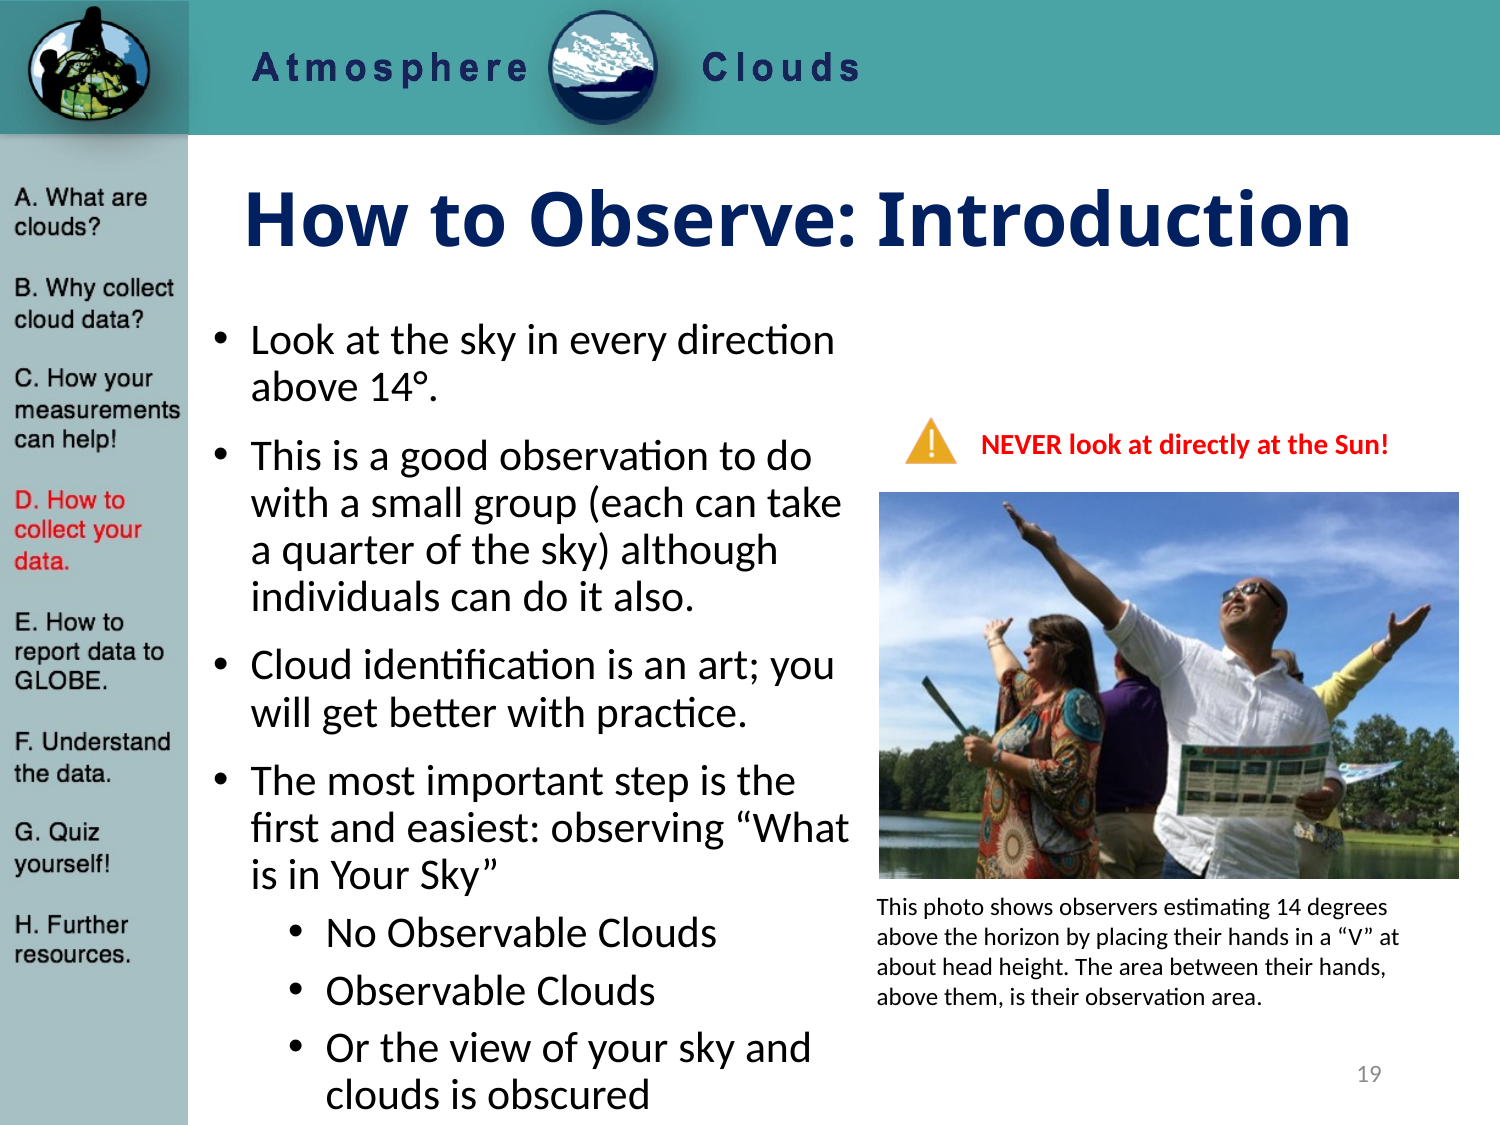

# How to Observe: Introduction
Look at the sky in every direction above 14°.
This is a good observation to do with a small group (each can take a quarter of the sky) although individuals can do it also.
Cloud identification is an art; you will get better with practice.
The most important step is the first and easiest: observing “What is in Your Sky”
No Observable Clouds
Observable Clouds
Or the view of your sky and clouds is obscured
NEVER look at directly at the Sun!
This photo shows observers estimating 14 degrees above the horizon by placing their hands in a “V” at about head height. The area between their hands, above them, is their observation area.